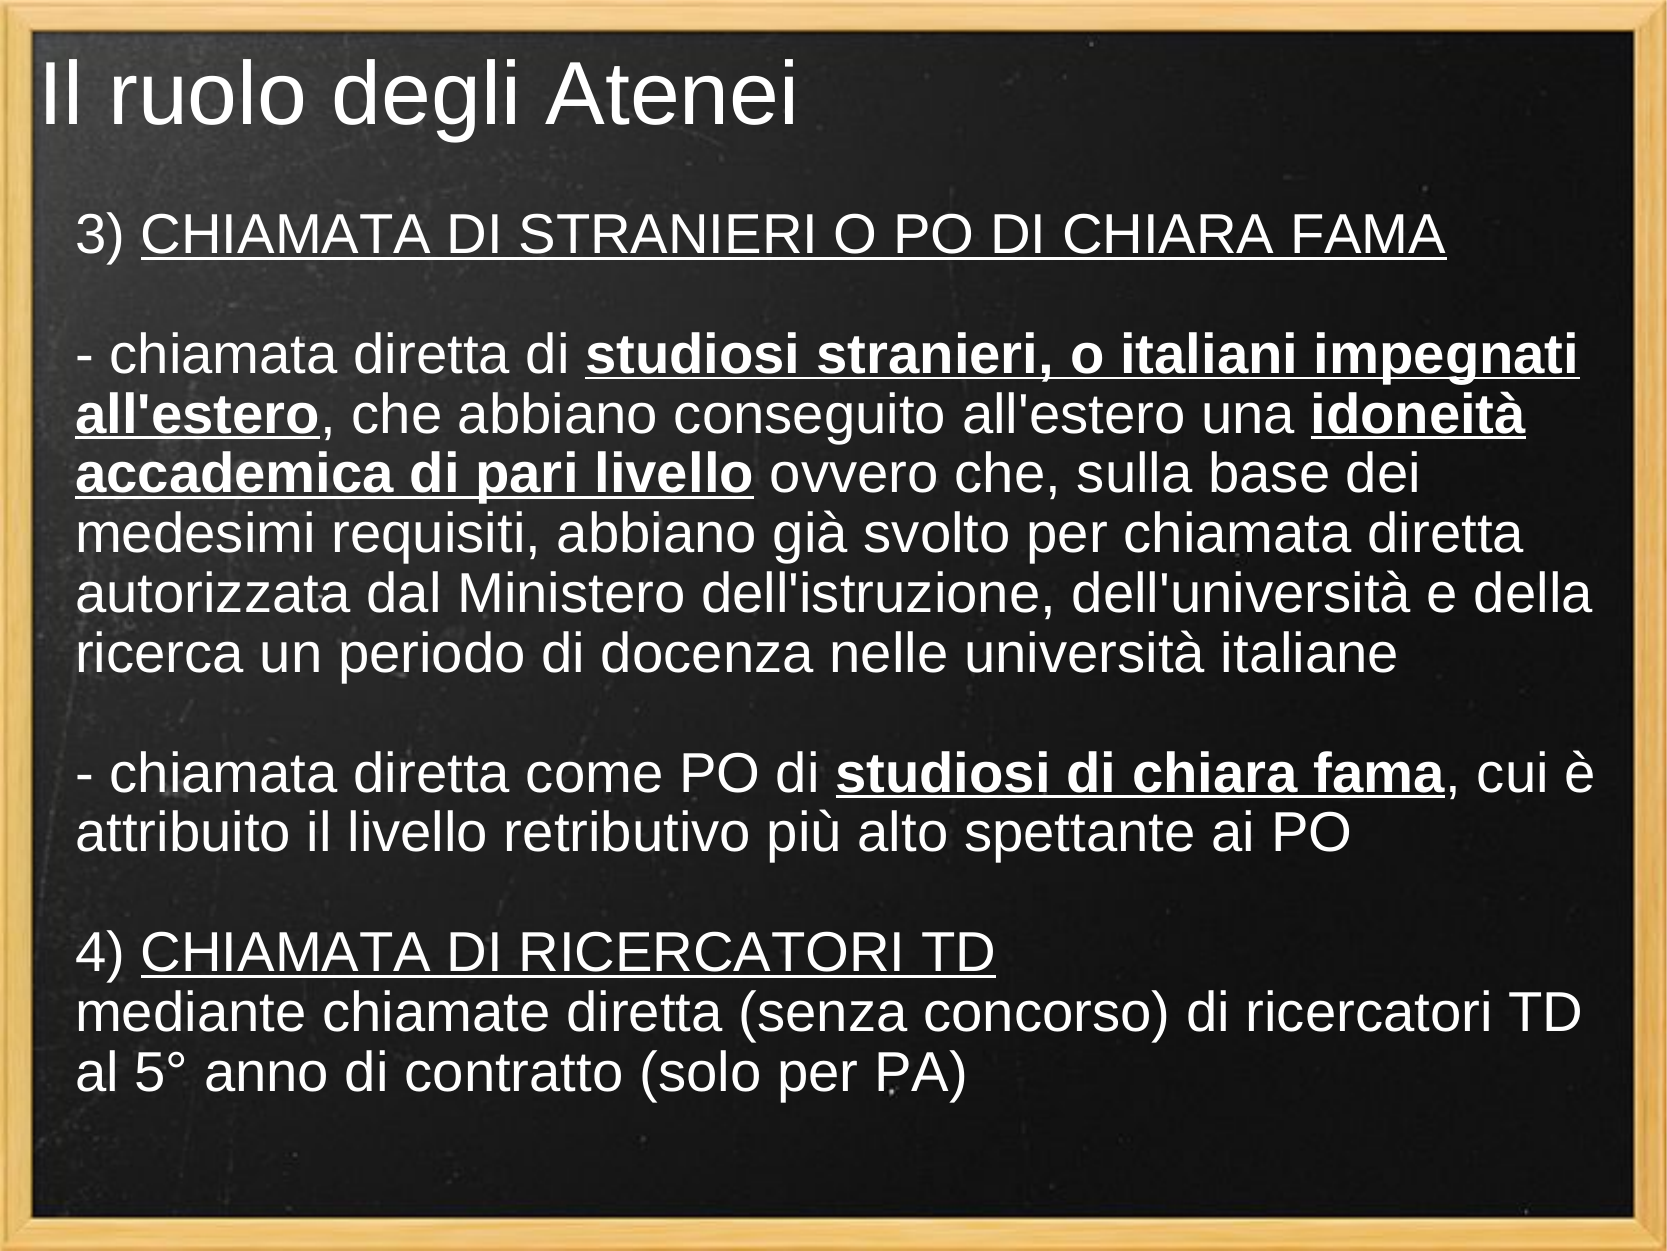

Il ruolo degli Atenei
# 3) CHIAMATA DI STRANIERI O PO DI CHIARA FAMA
- chiamata diretta di studiosi stranieri, o italiani impegnati all'estero, che abbiano conseguito all'estero una idoneità accademica di pari livello ovvero che, sulla base dei medesimi requisiti, abbiano già svolto per chiamata diretta autorizzata dal Ministero dell'istruzione, dell'università e della ricerca un periodo di docenza nelle università italiane
- chiamata diretta come PO di studiosi di chiara fama, cui è attribuito il livello retributivo più alto spettante ai PO
4) CHIAMATA DI RICERCATORI TD
mediante chiamate diretta (senza concorso) di ricercatori TD al 5° anno di contratto (solo per PA)